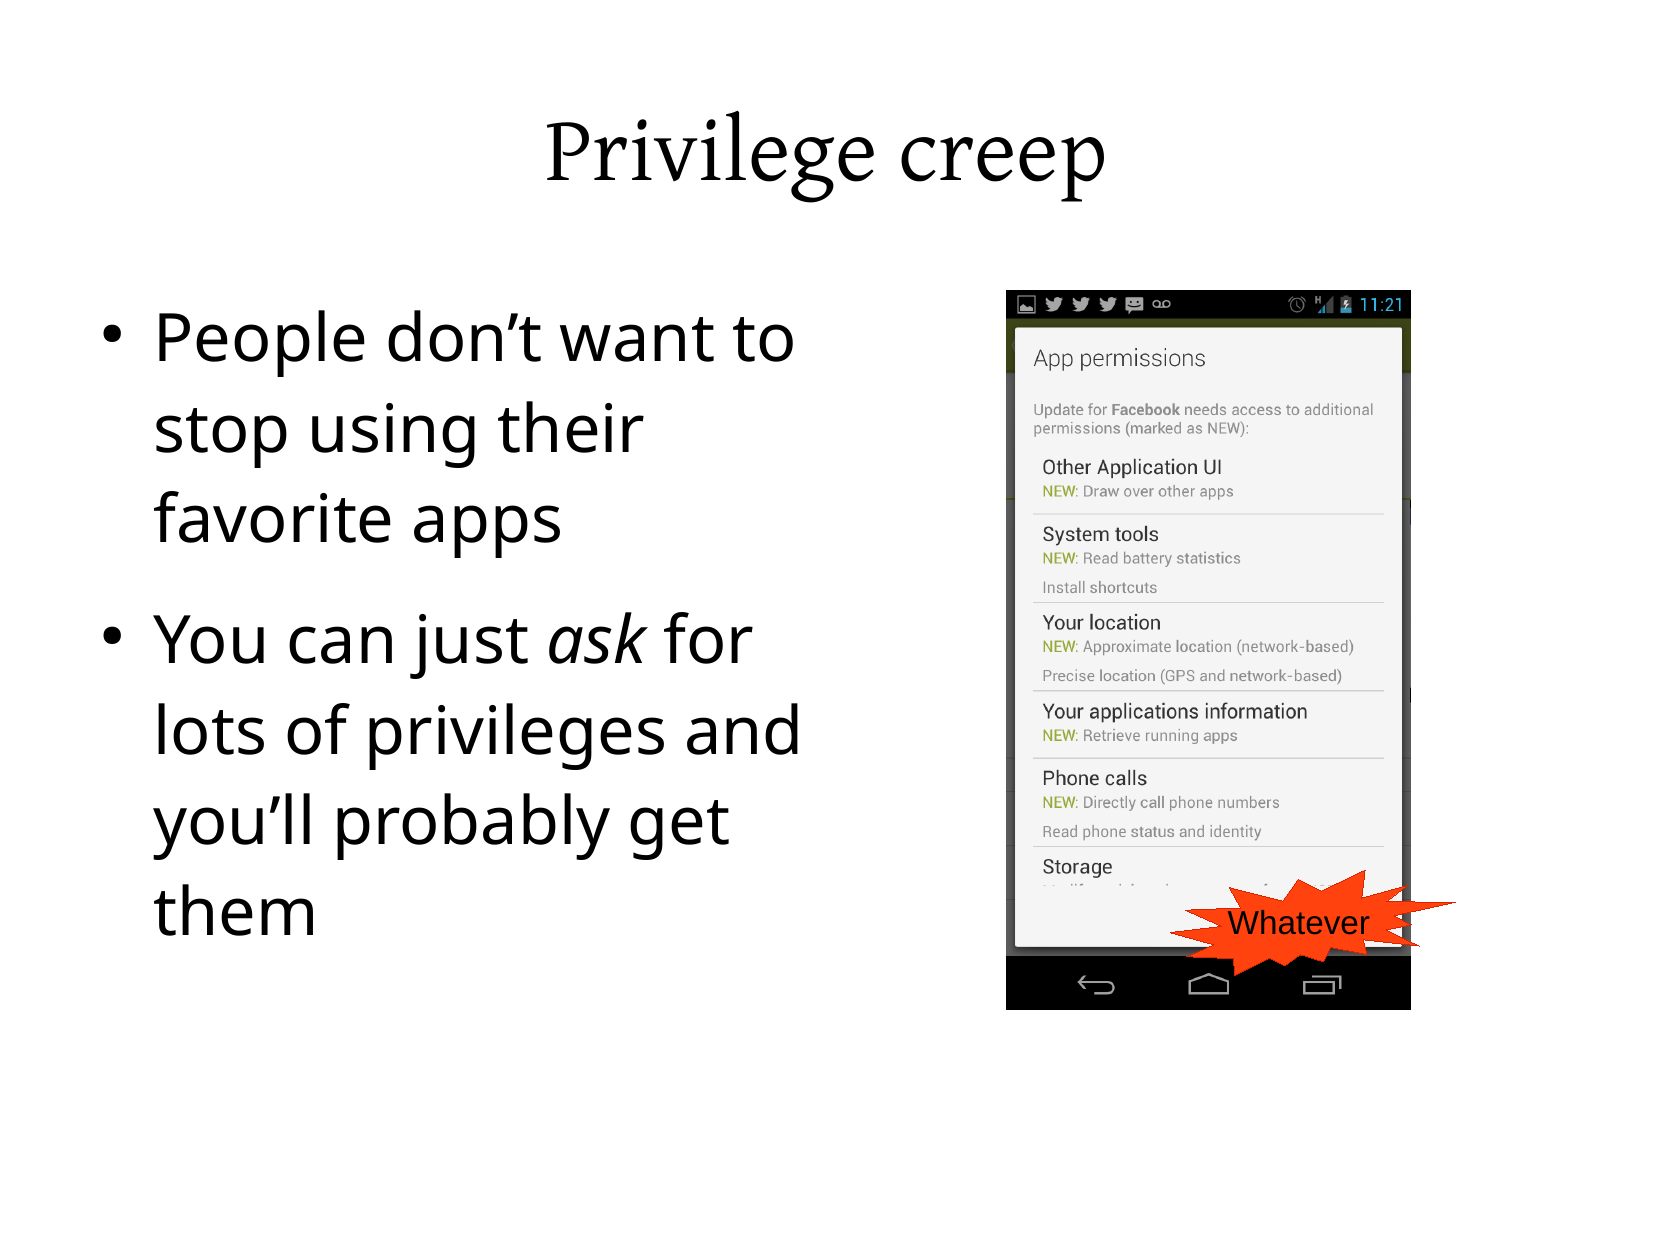

# Privilege creep
People don’t want to stop using their favorite apps
You can just ask for lots of privileges and you’ll probably get them
Whatever